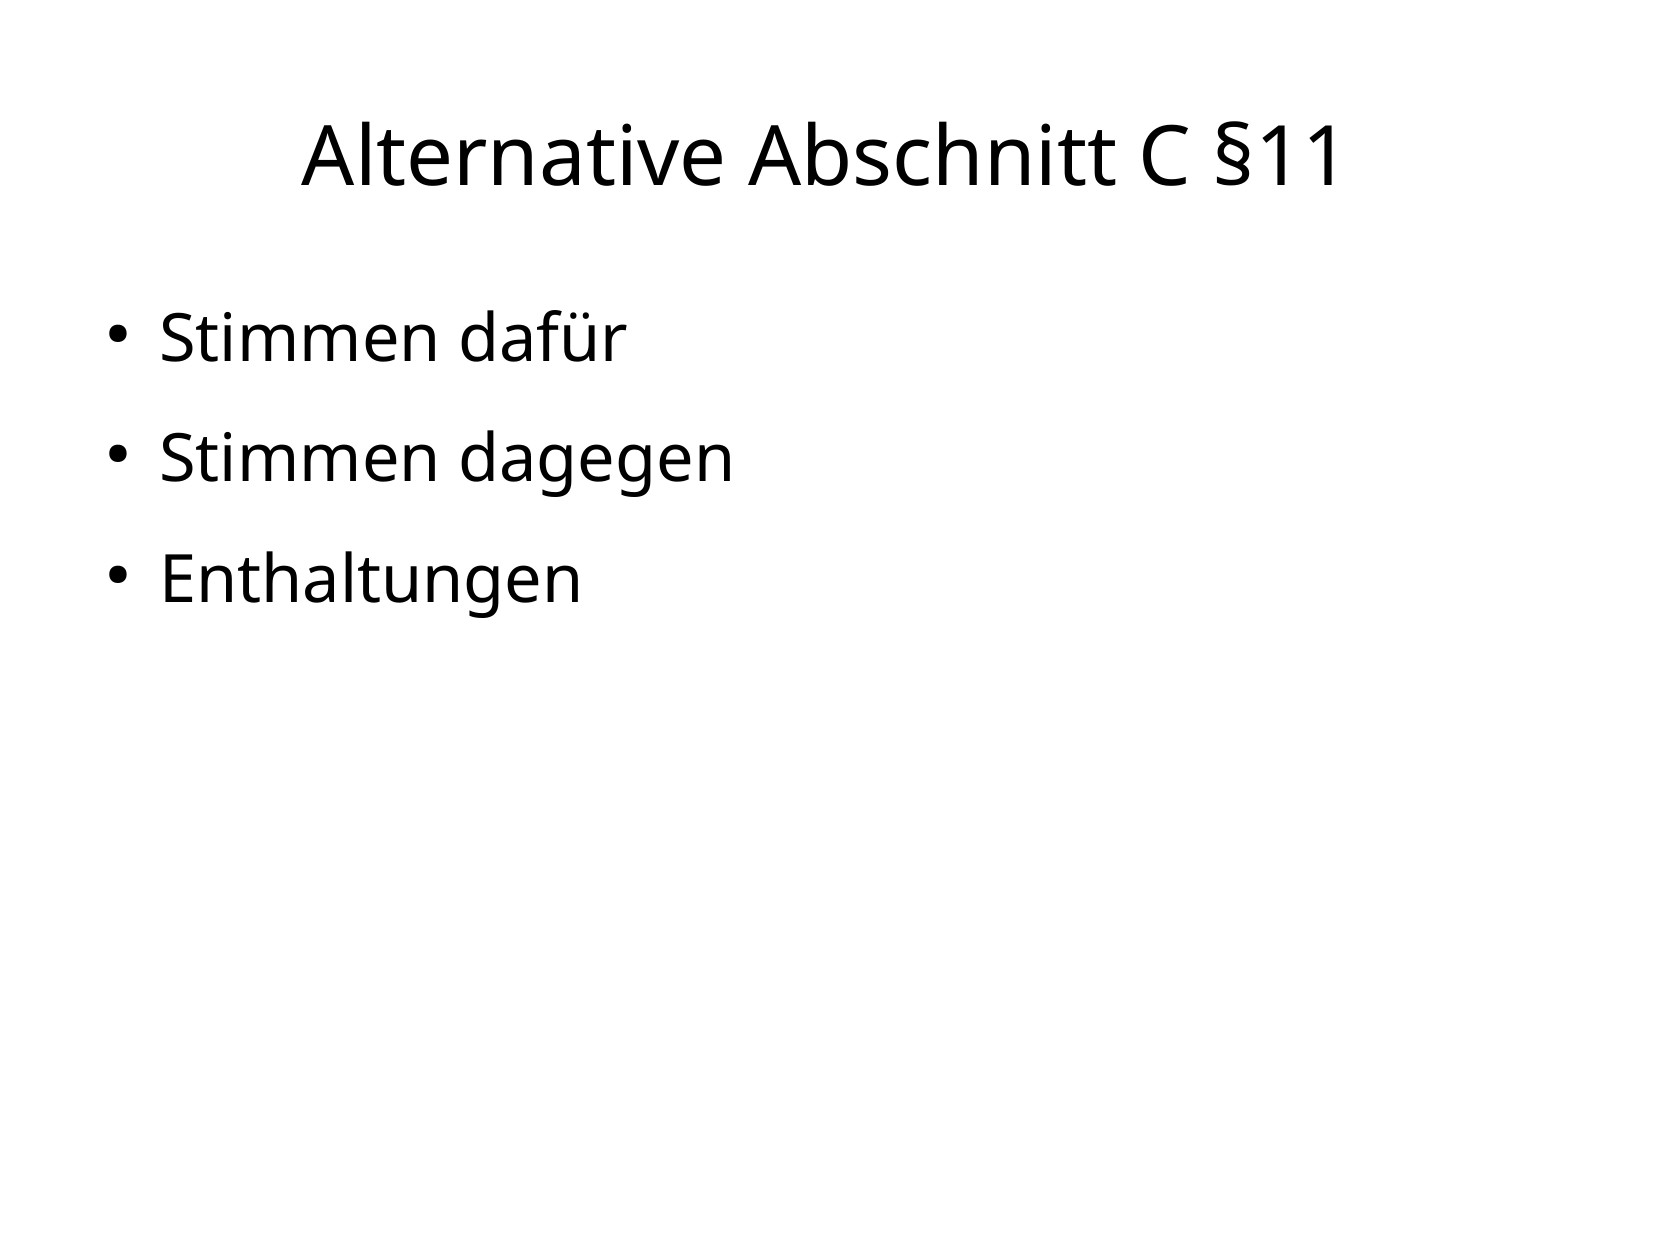

# Alternative Abschnitt C §11
Stimmen dafür
Stimmen dagegen
Enthaltungen